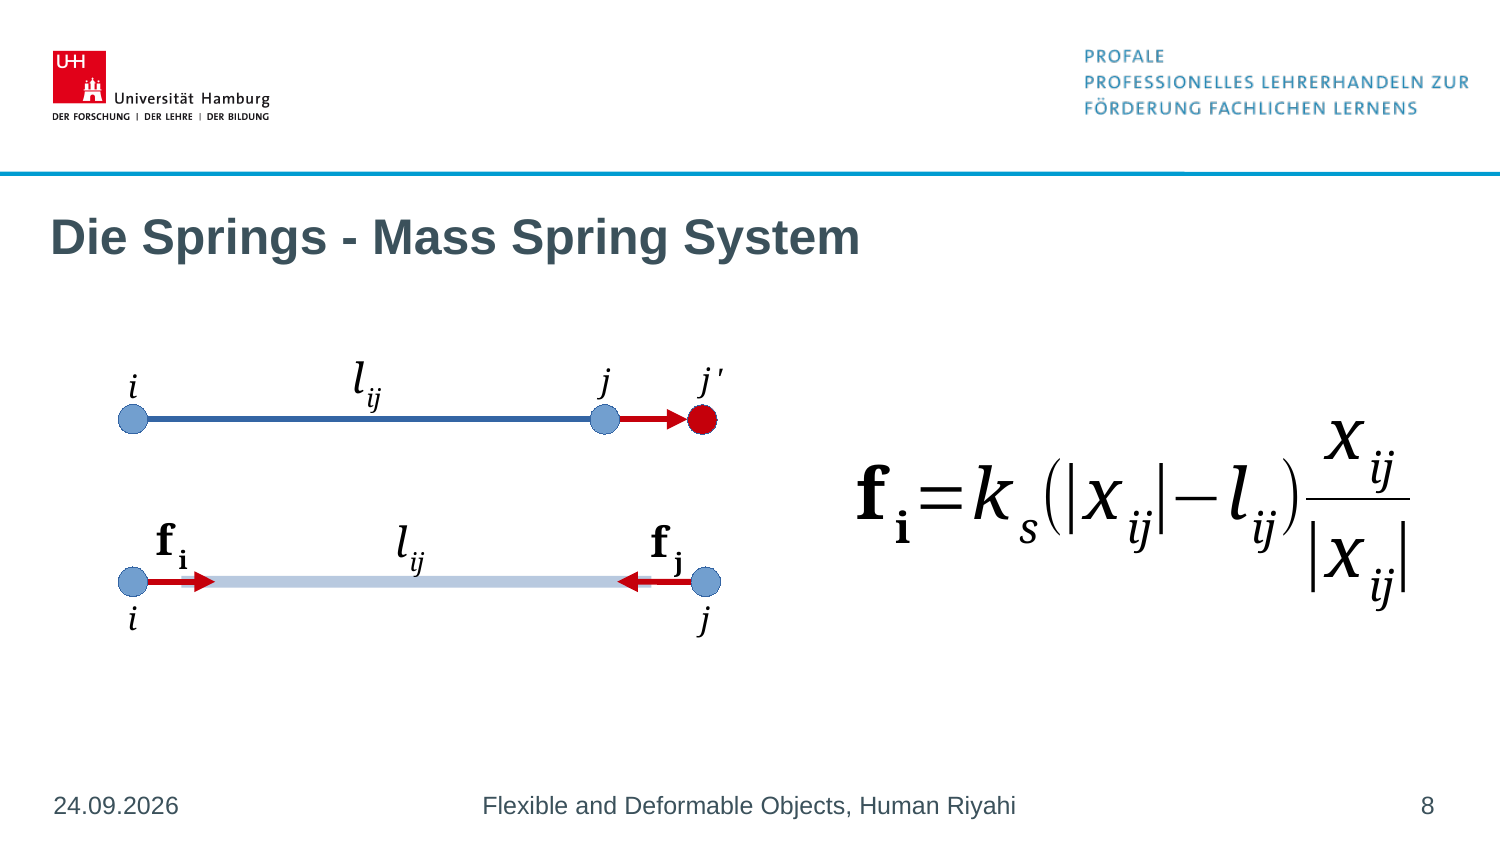

# Die Springs - Mass Spring System
Flexible and Deformable Objects, Human Riyahi